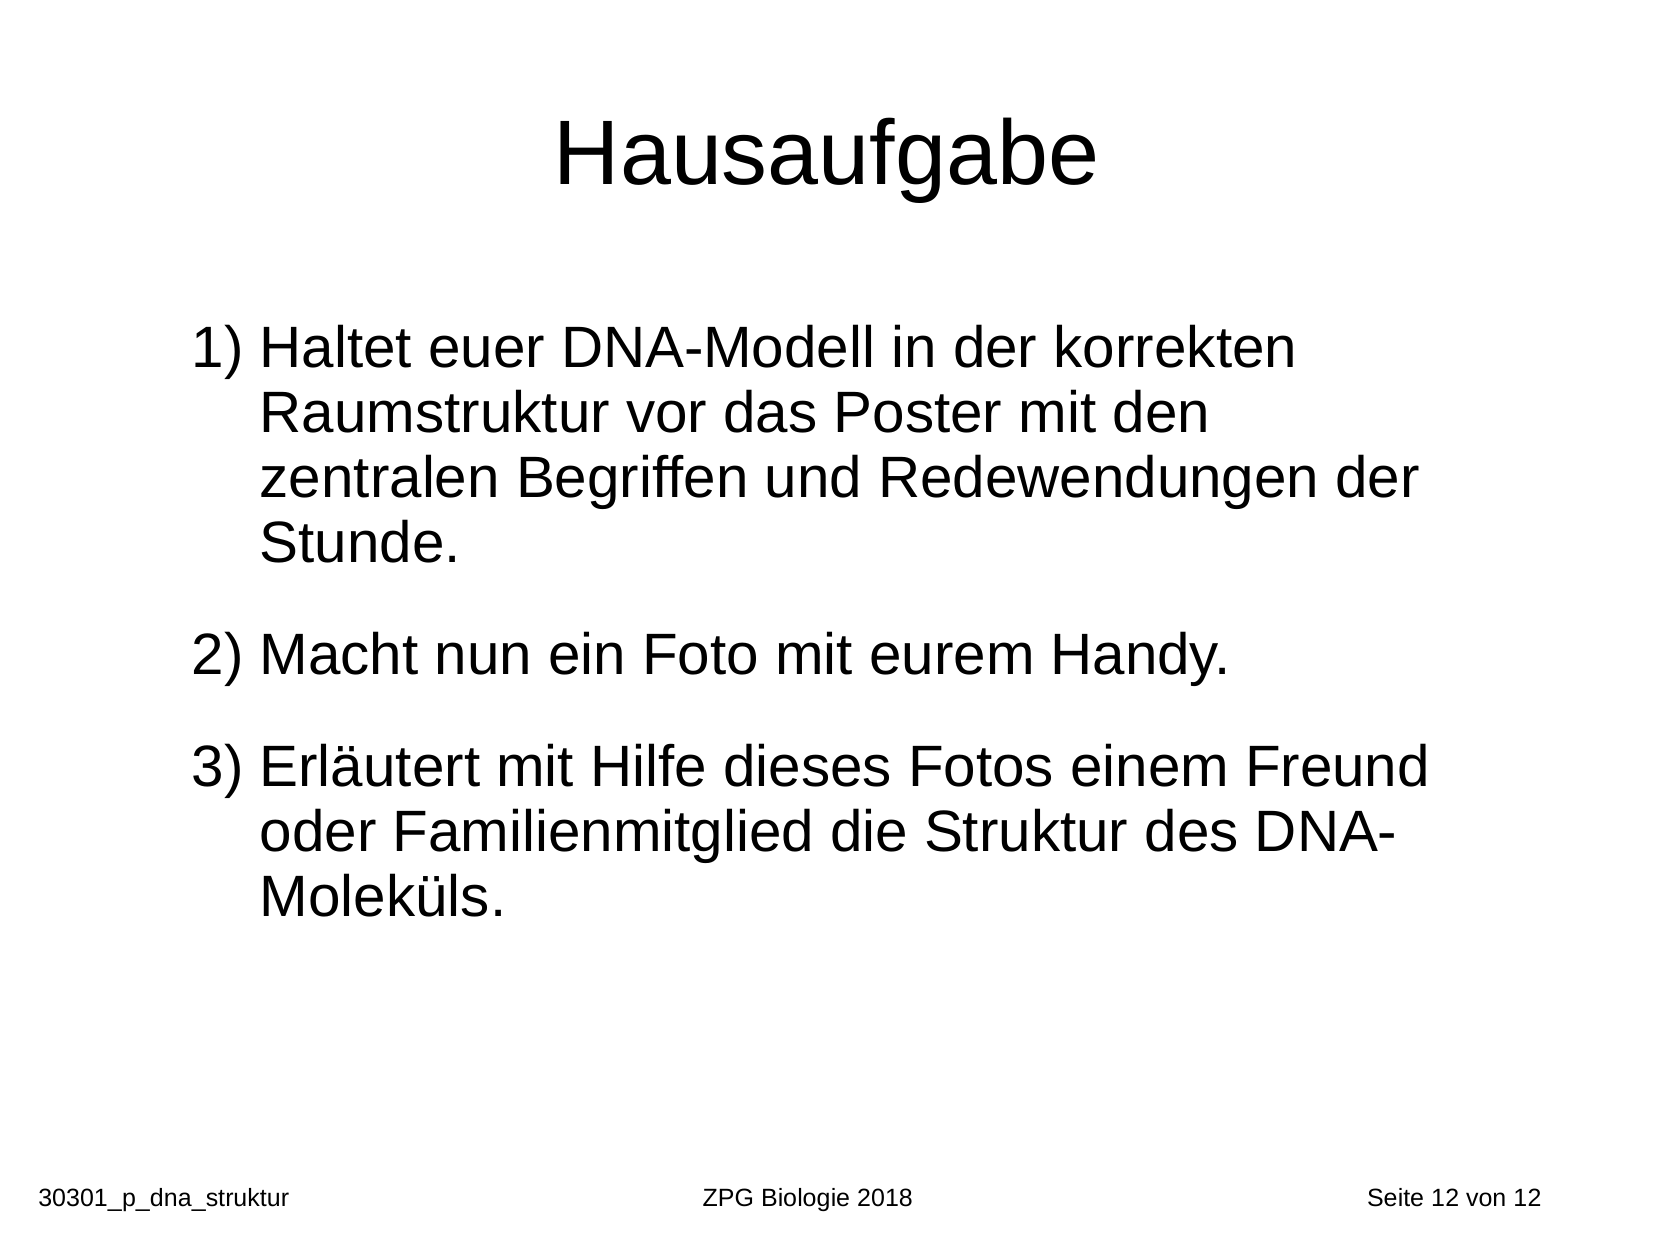

# Hausaufgabe
Haltet euer DNA-Modell in der korrekten Raumstruktur vor das Poster mit den zentralen Begriffen und Redewendungen der Stunde.
Macht nun ein Foto mit eurem Handy.
Erläutert mit Hilfe dieses Fotos einem Freund oder Familienmitglied die Struktur des DNA-Moleküls.
30301_p_dna_struktur						ZPG Biologie 2018							Seite 12 von 12